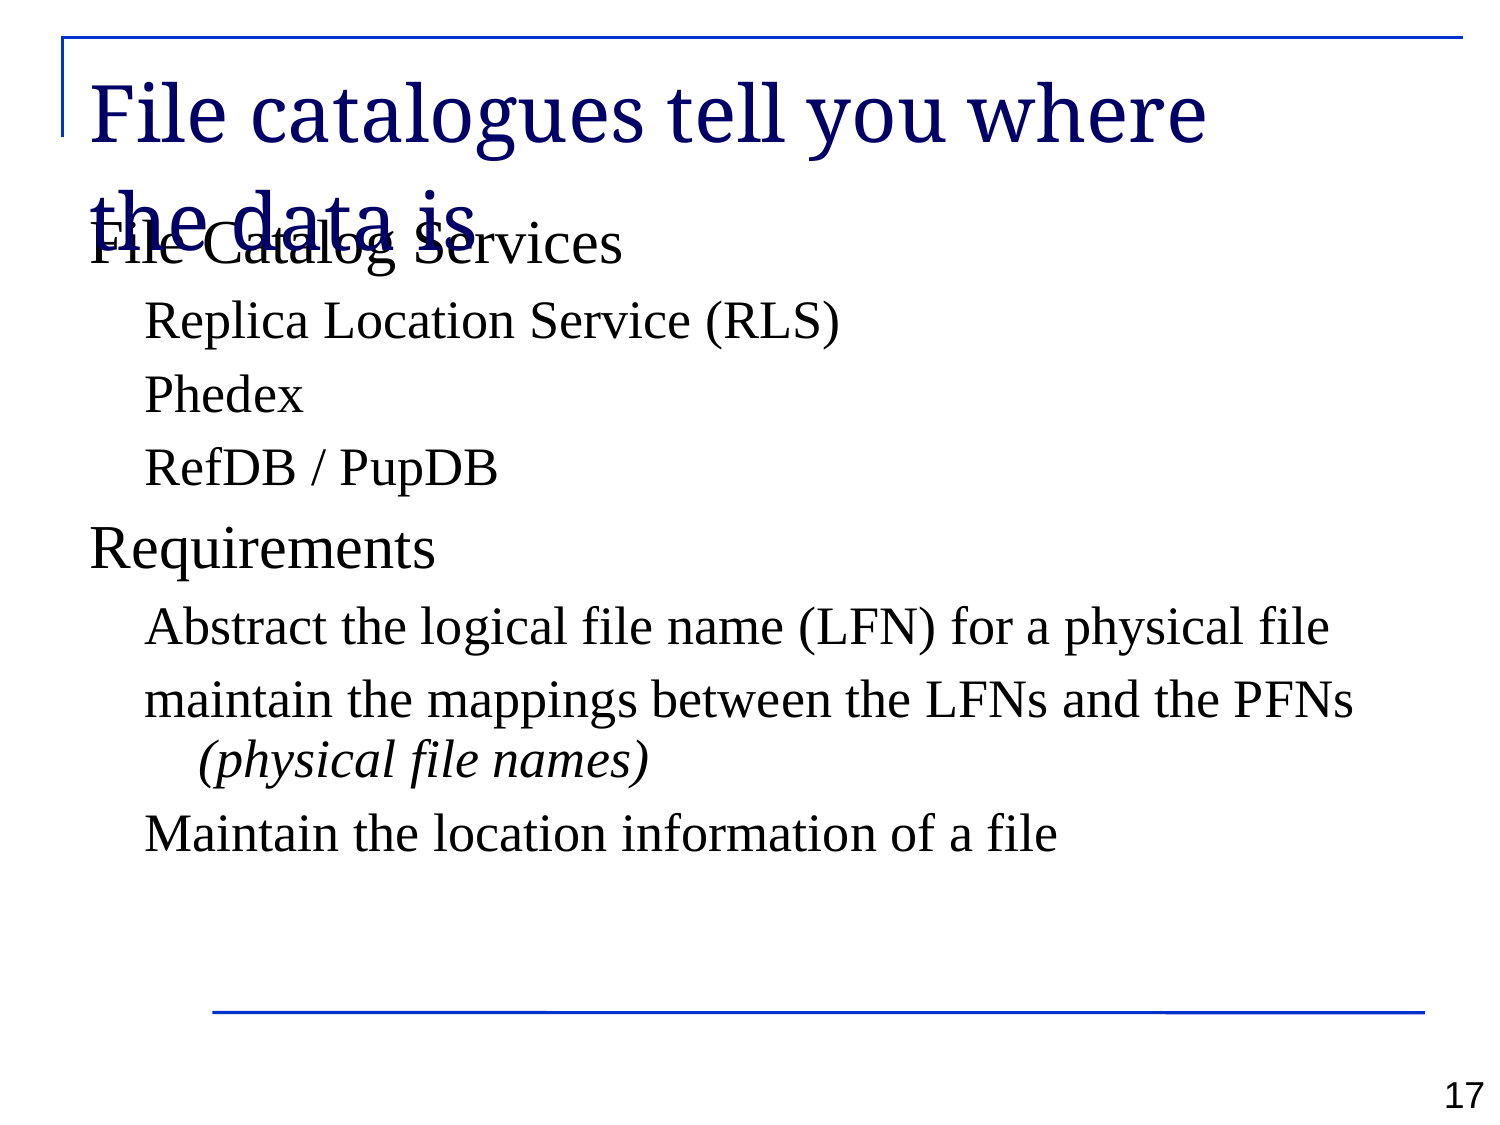

File catalogues tell you where the data is
# File Catalog Services
Replica Location Service (RLS)
Phedex
RefDB / PupDB
Requirements
Abstract the logical file name (LFN) for a physical file
maintain the mappings between the LFNs and the PFNs (physical file names)
Maintain the location information of a file